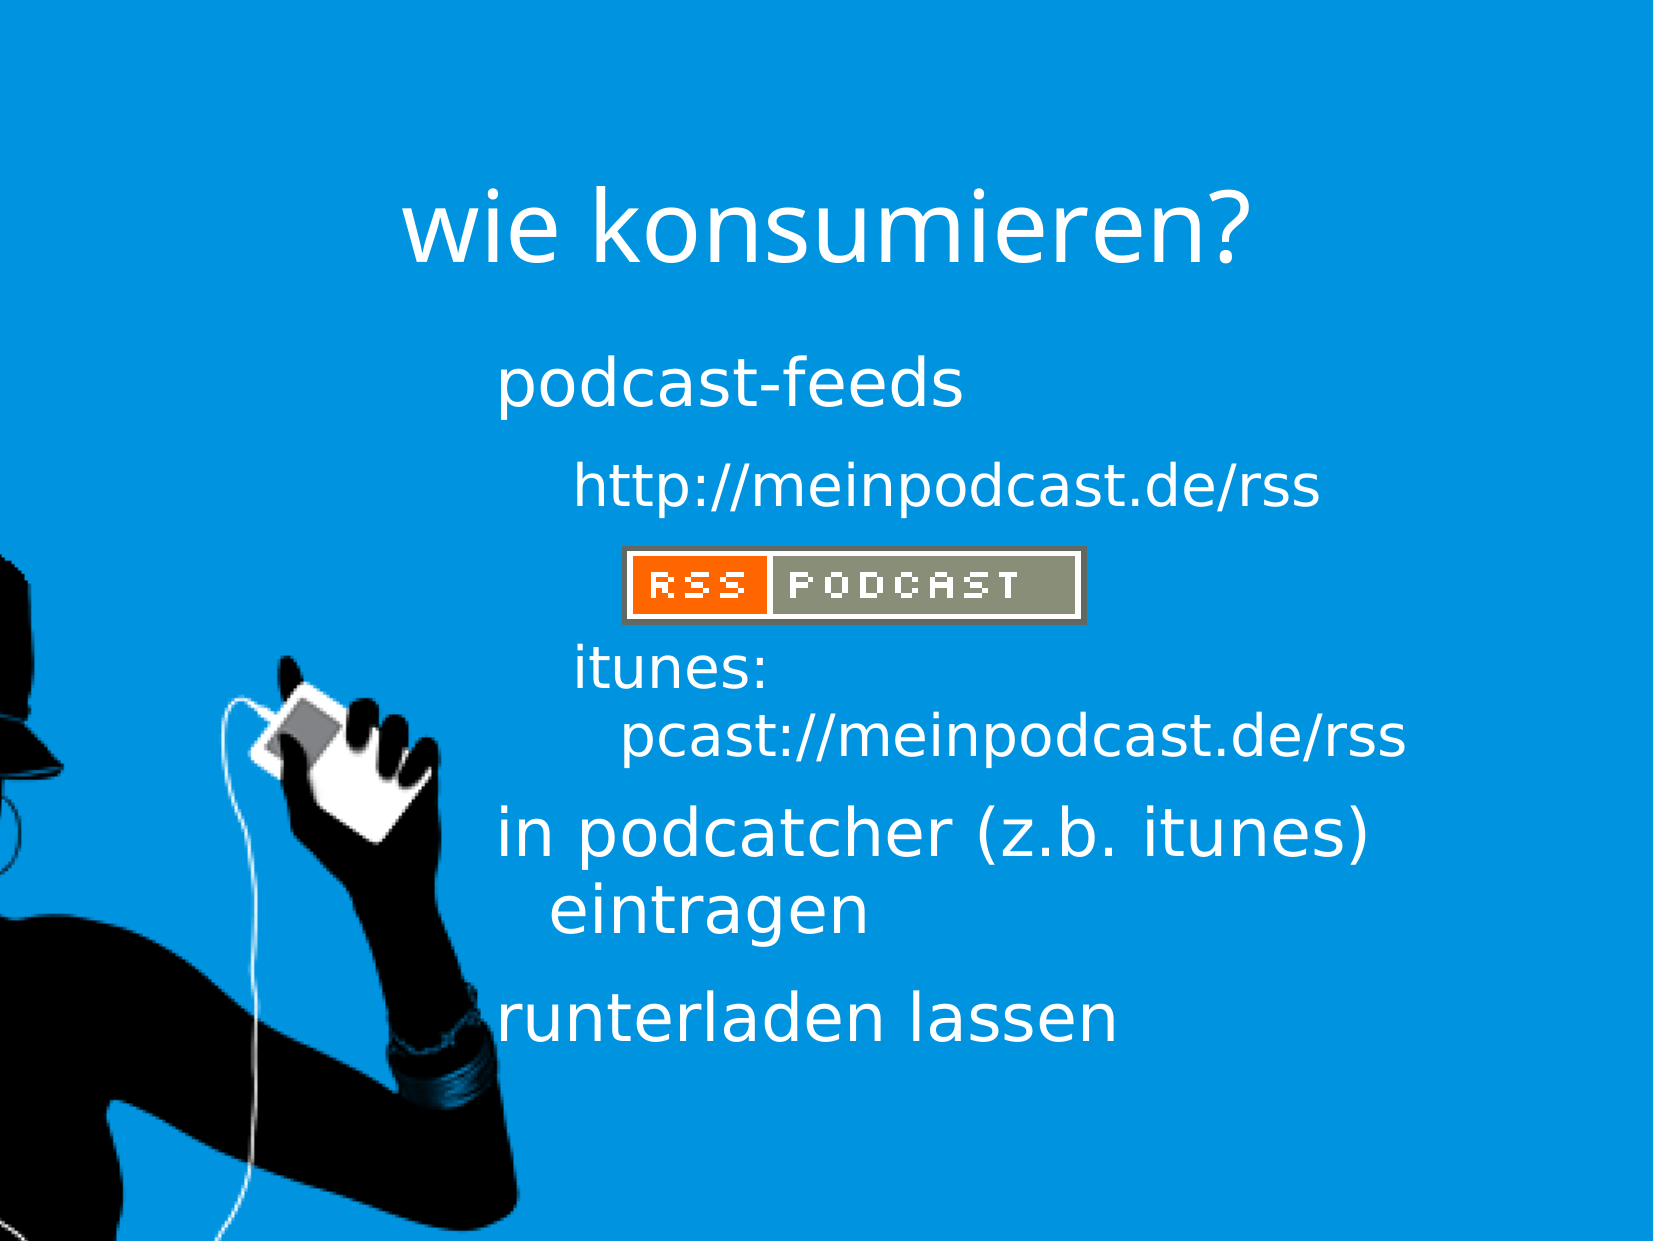

# wie konsumieren?
podcast-feeds
http://meinpodcast.de/rss
itunes: pcast://meinpodcast.de/rss
in podcatcher (z.b. itunes) eintragen
runterladen lassen